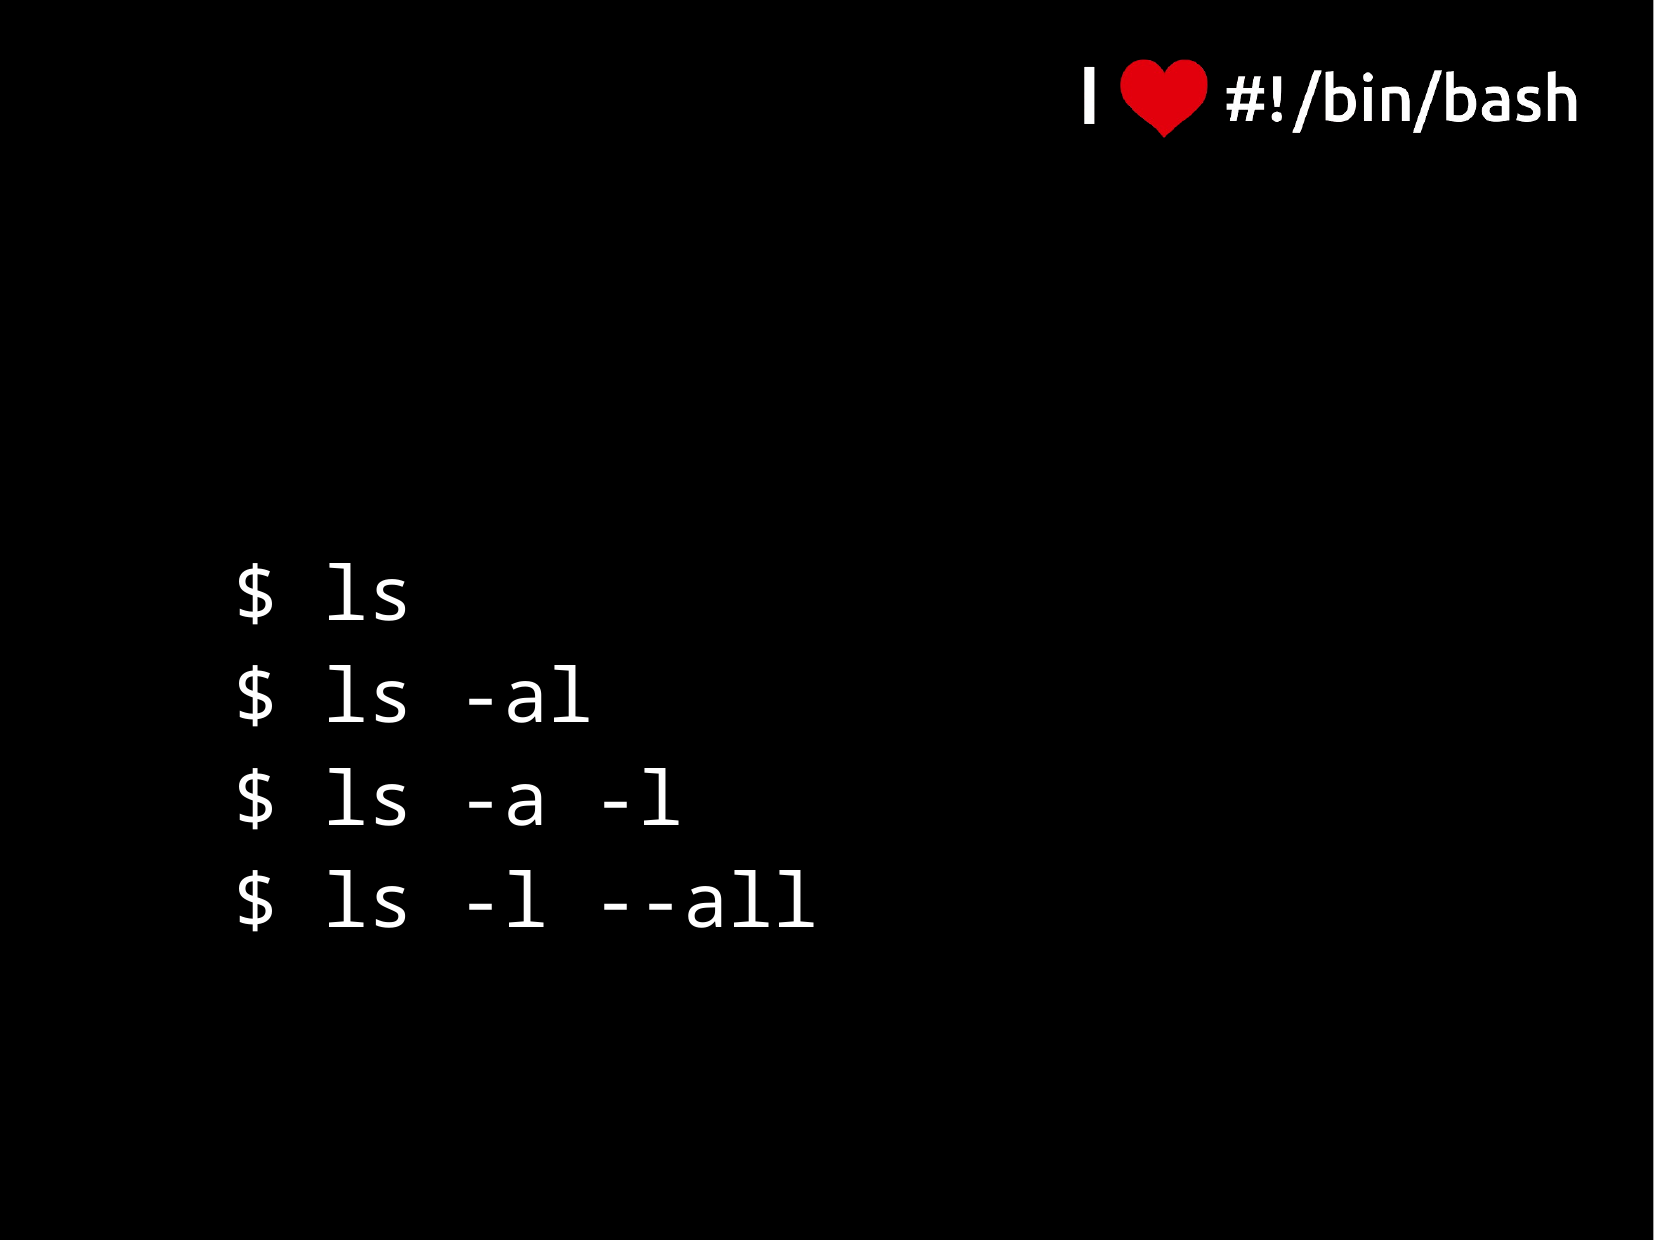

$ ls
$ ls -al
$ ls -a -l
$ ls -l --all